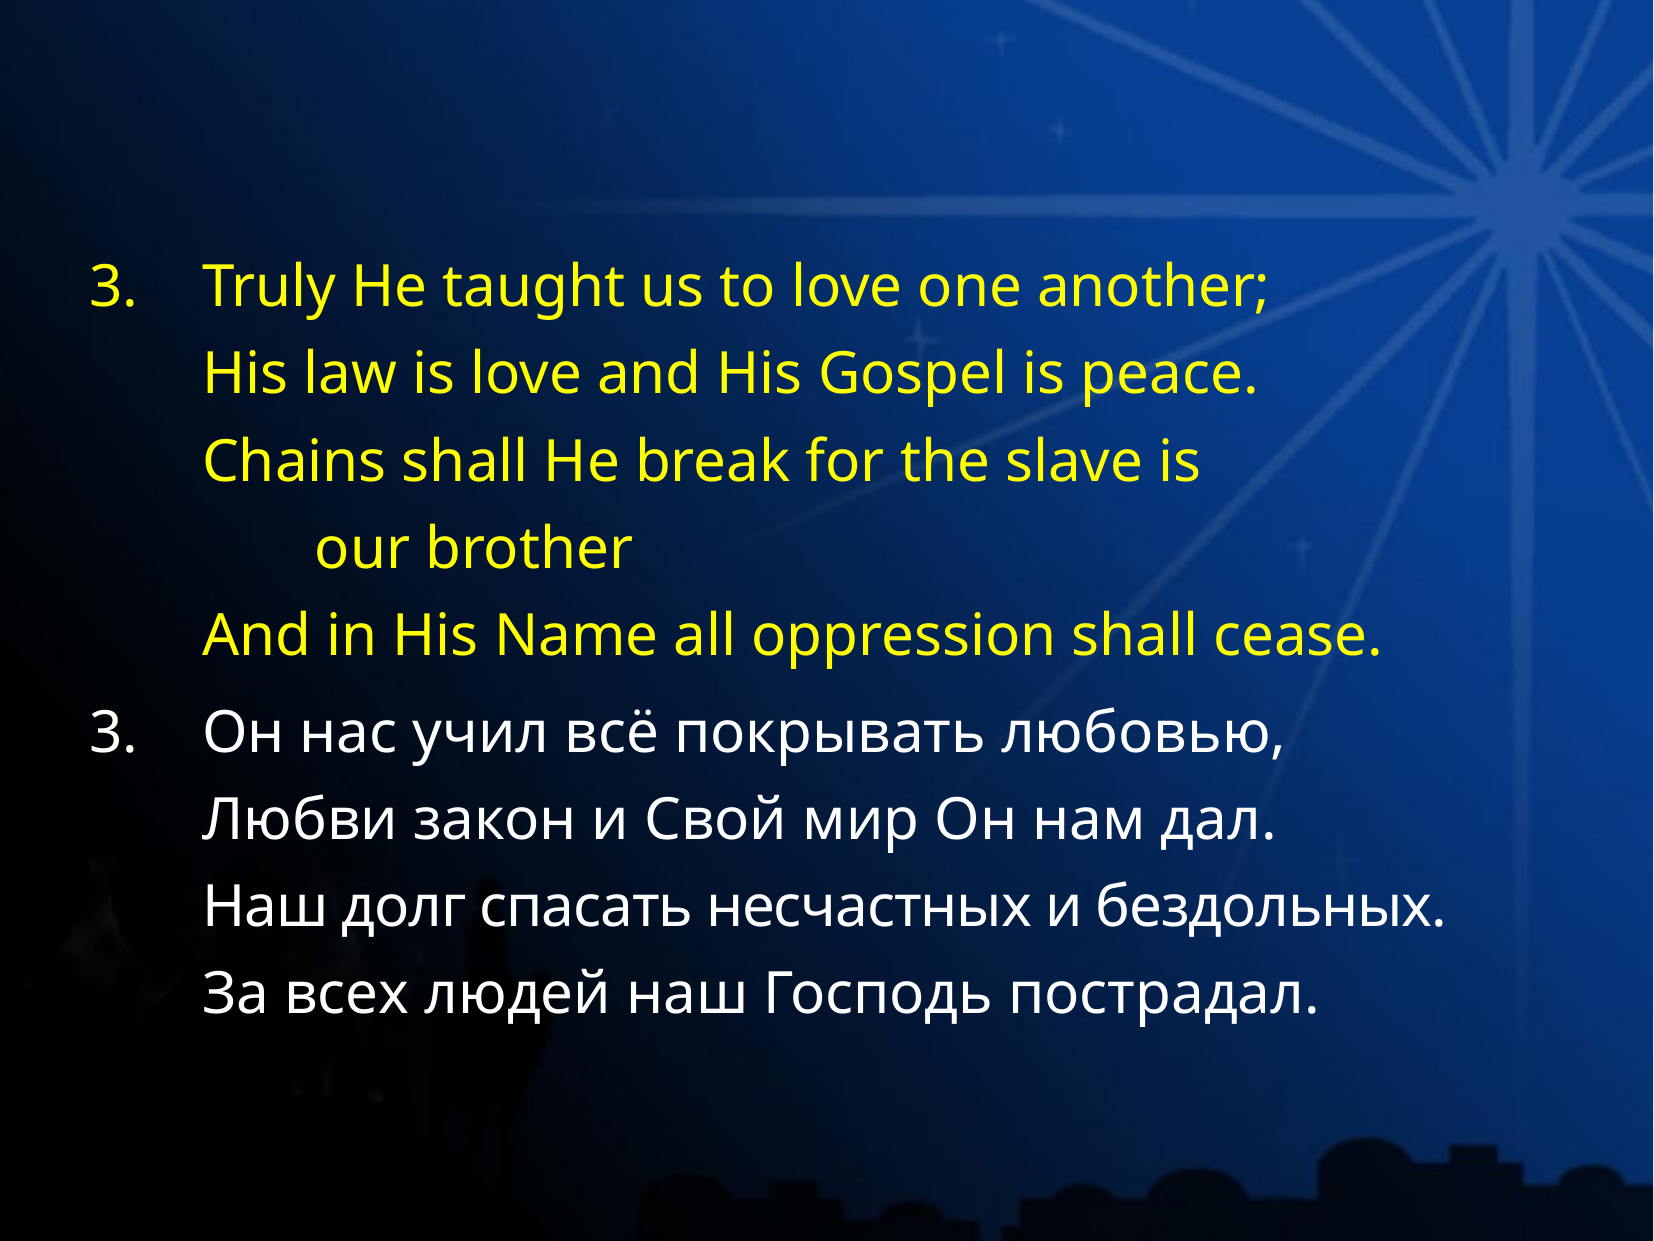

3.	Truly He taught us to love one another;
	His law is love and His Gospel is peace.
	Chains shall He break for the slave is
		our brother
	And in His Name all oppression shall cease.
3.	Он нас учил всё покрывать любовью,
	Любви закон и Свой мир Он нам дал.
	Наш долг спасать несчастных и бездольных.
	За всех людей наш Господь пострадал.